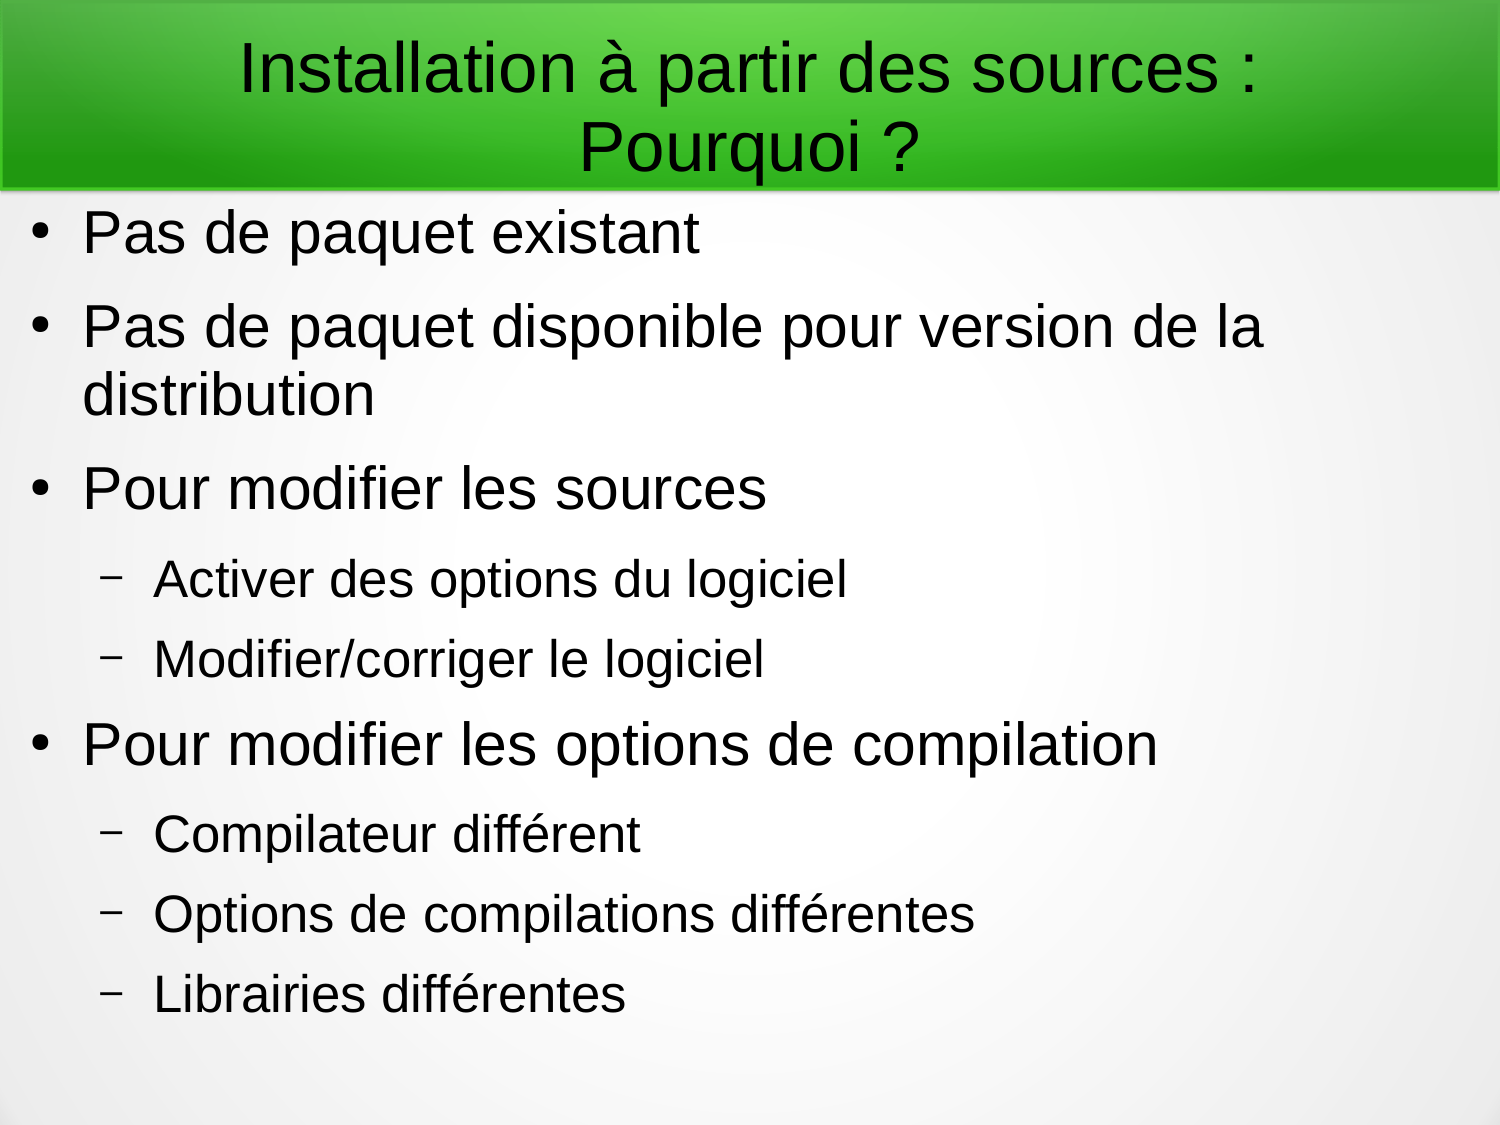

# Installation à partir des sources : Pourquoi ?
Pas de paquet existant
Pas de paquet disponible pour version de la distribution
Pour modifier les sources
Activer des options du logiciel
Modifier/corriger le logiciel
Pour modifier les options de compilation
Compilateur différent
Options de compilations différentes
Librairies différentes